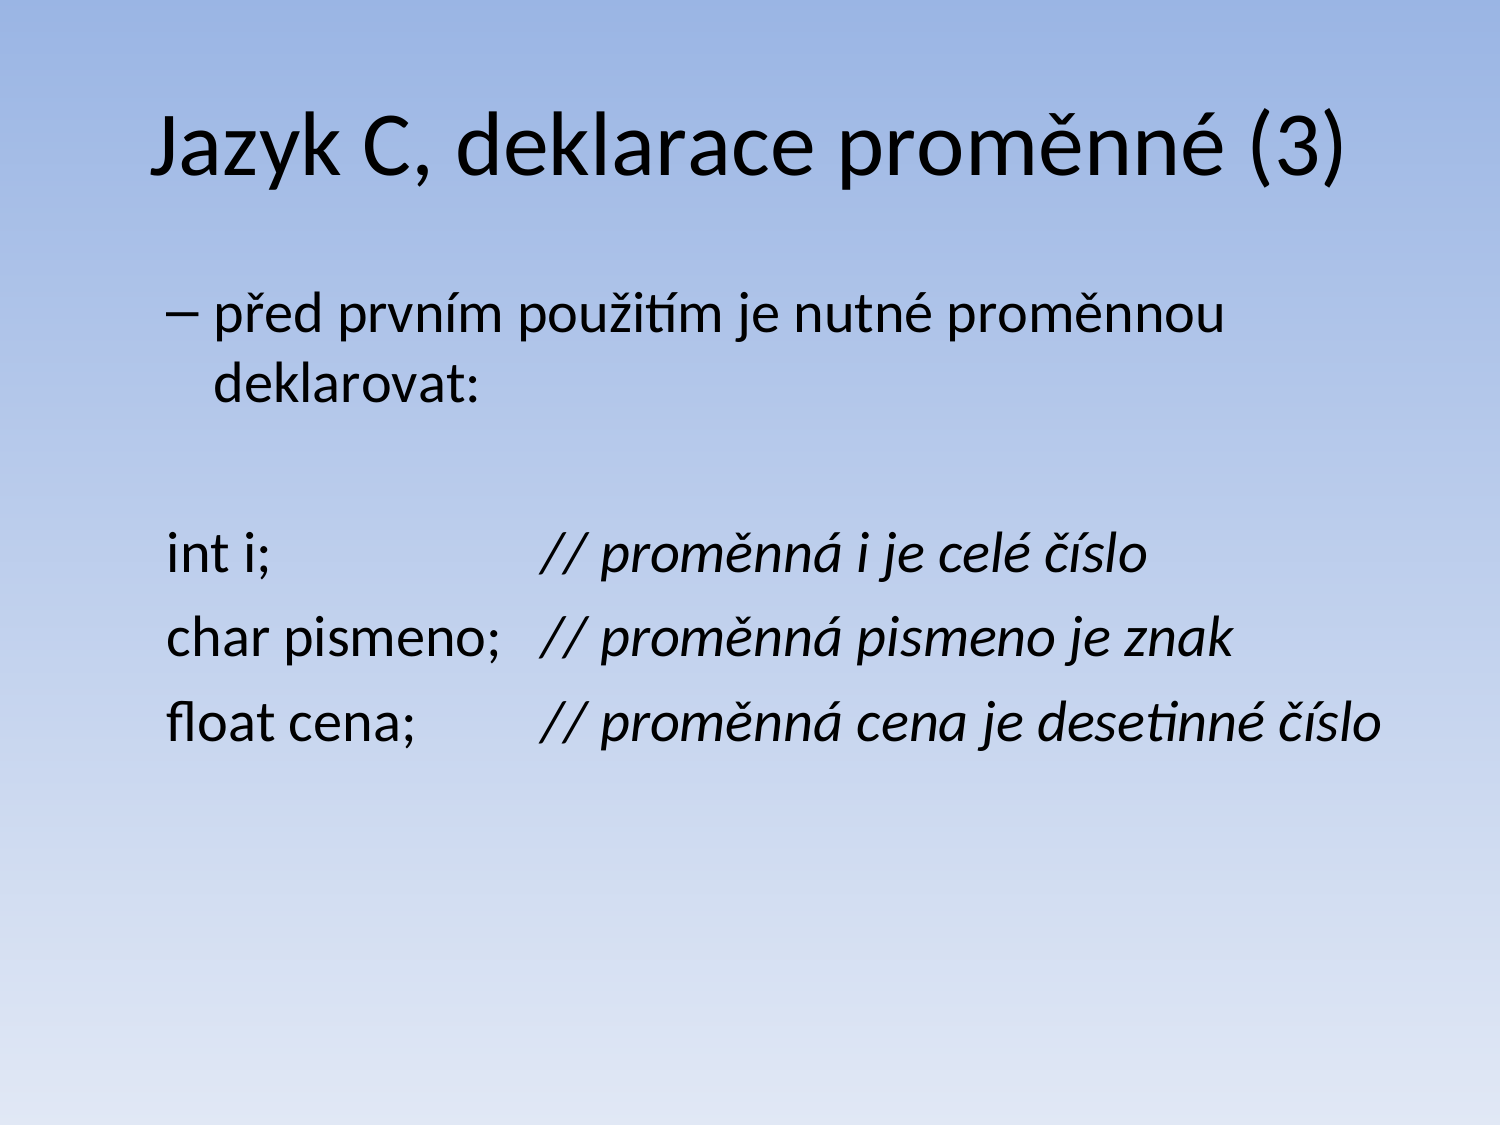

# Jazyk C, deklarace proměnné (3)
před prvním použitím je nutné proměnnou deklarovat:
int i;		// proměnná i je celé číslo
char pismeno;	// proměnná pismeno je znak
float cena;	// proměnná cena je desetinné číslo